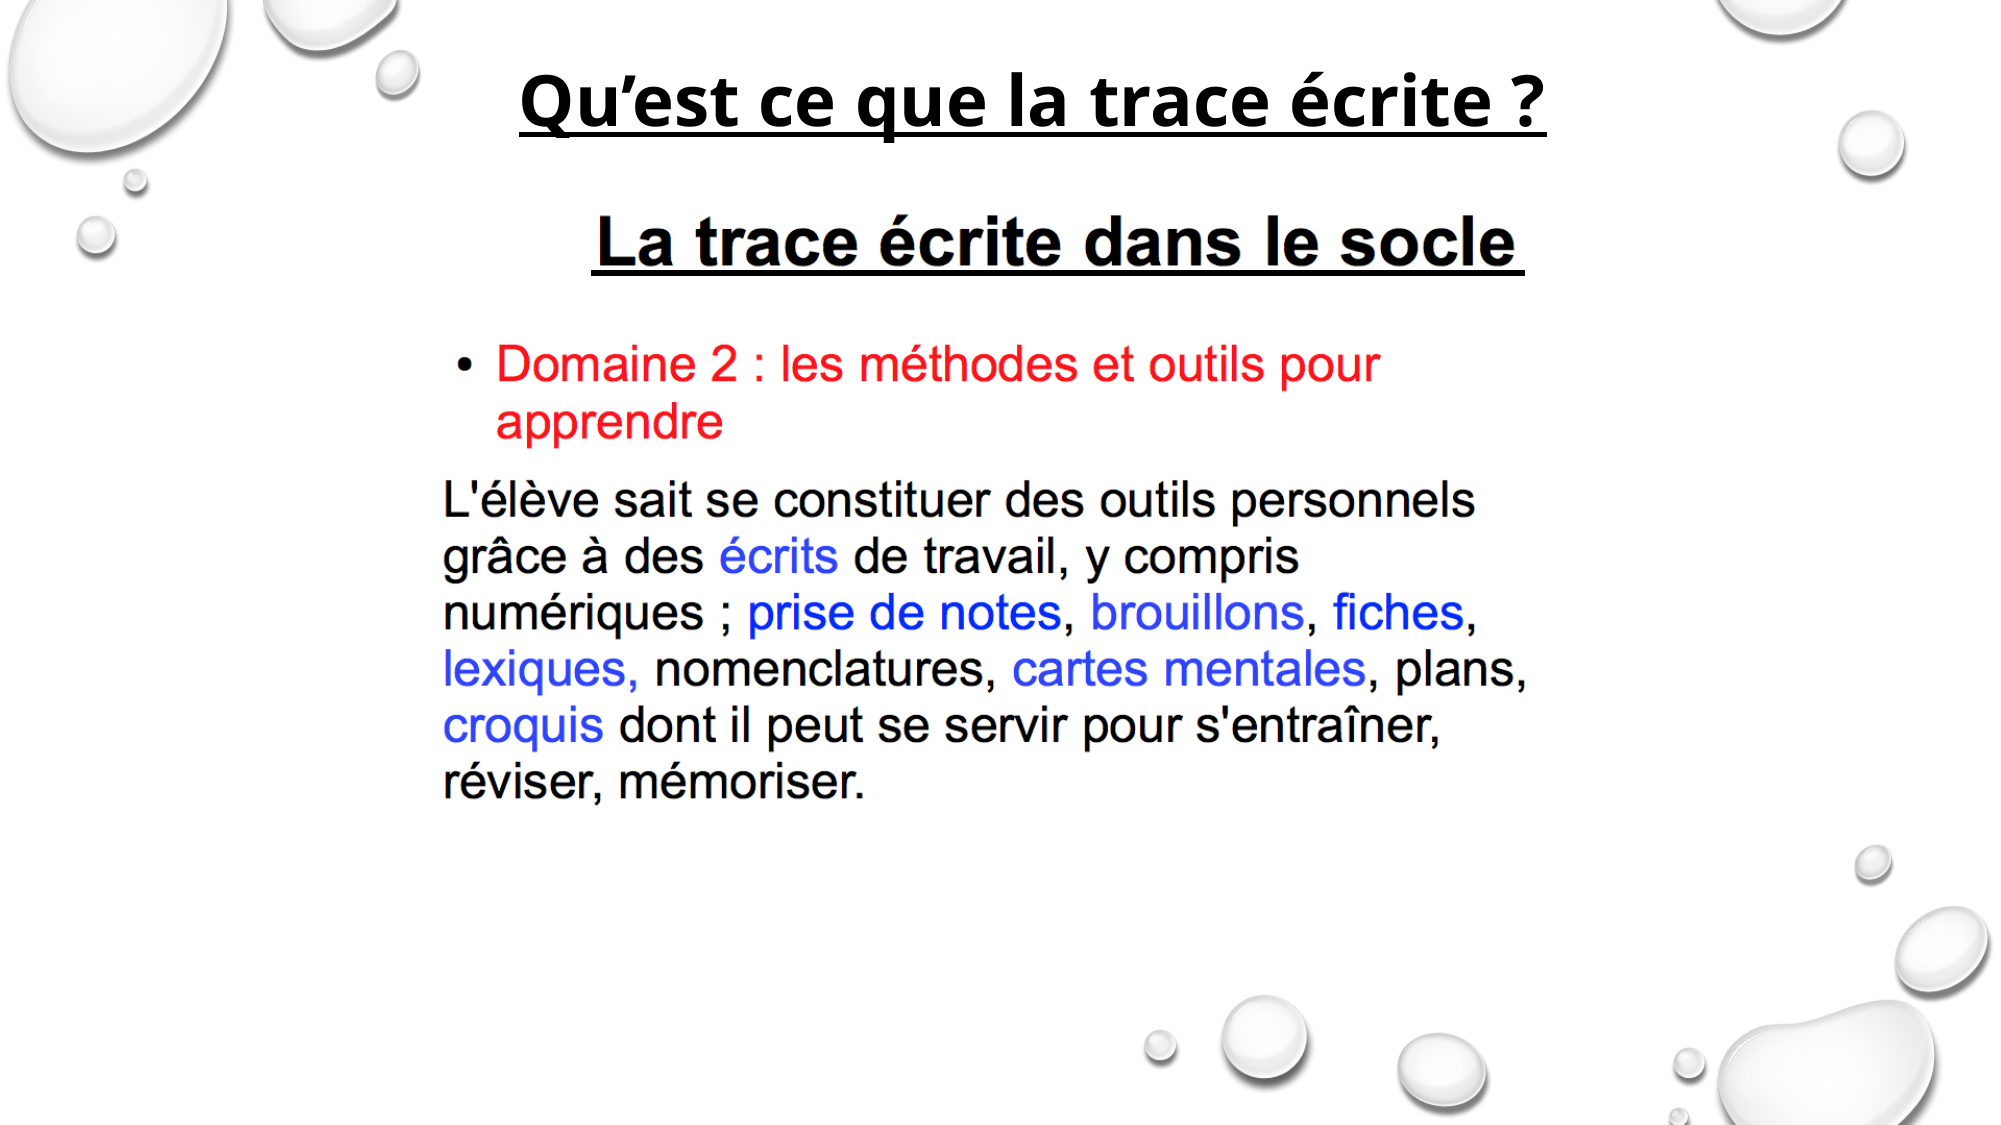

Qu’est ce que la trace écrite ?